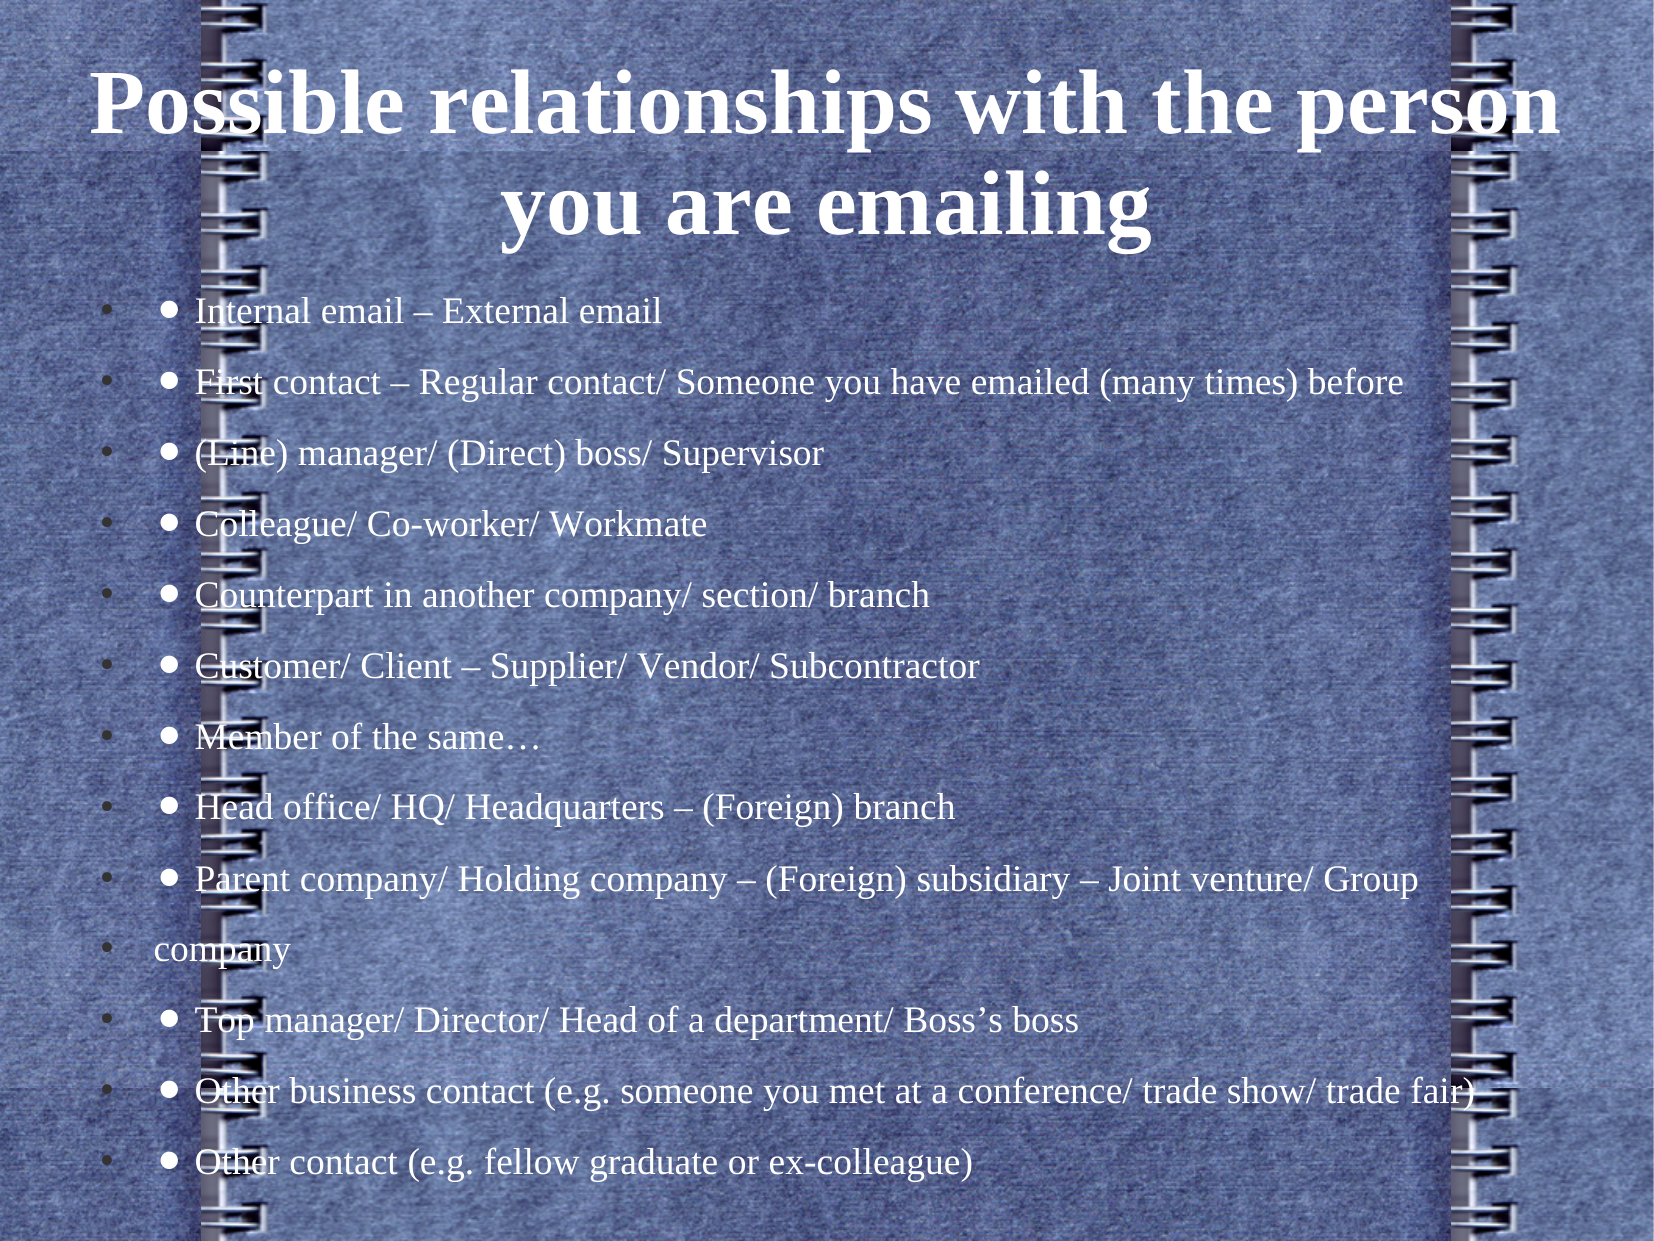

# Possible relationships with the person you are emailing
⚫ Internal email – External email
⚫ First contact – Regular contact/ Someone you have emailed (many times) before
⚫ (Line) manager/ (Direct) boss/ Supervisor
⚫ Colleague/ Co-worker/ Workmate
⚫ Counterpart in another company/ section/ branch
⚫ Customer/ Client – Supplier/ Vendor/ Subcontractor
⚫ Member of the same…
⚫ Head office/ HQ/ Headquarters – (Foreign) branch
⚫ Parent company/ Holding company – (Foreign) subsidiary – Joint venture/ Group
company
⚫ Top manager/ Director/ Head of a department/ Boss’s boss
⚫ Other business contact (e.g. someone you met at a conference/ trade show/ trade fair)
⚫ Other contact (e.g. fellow graduate or ex-colleague)